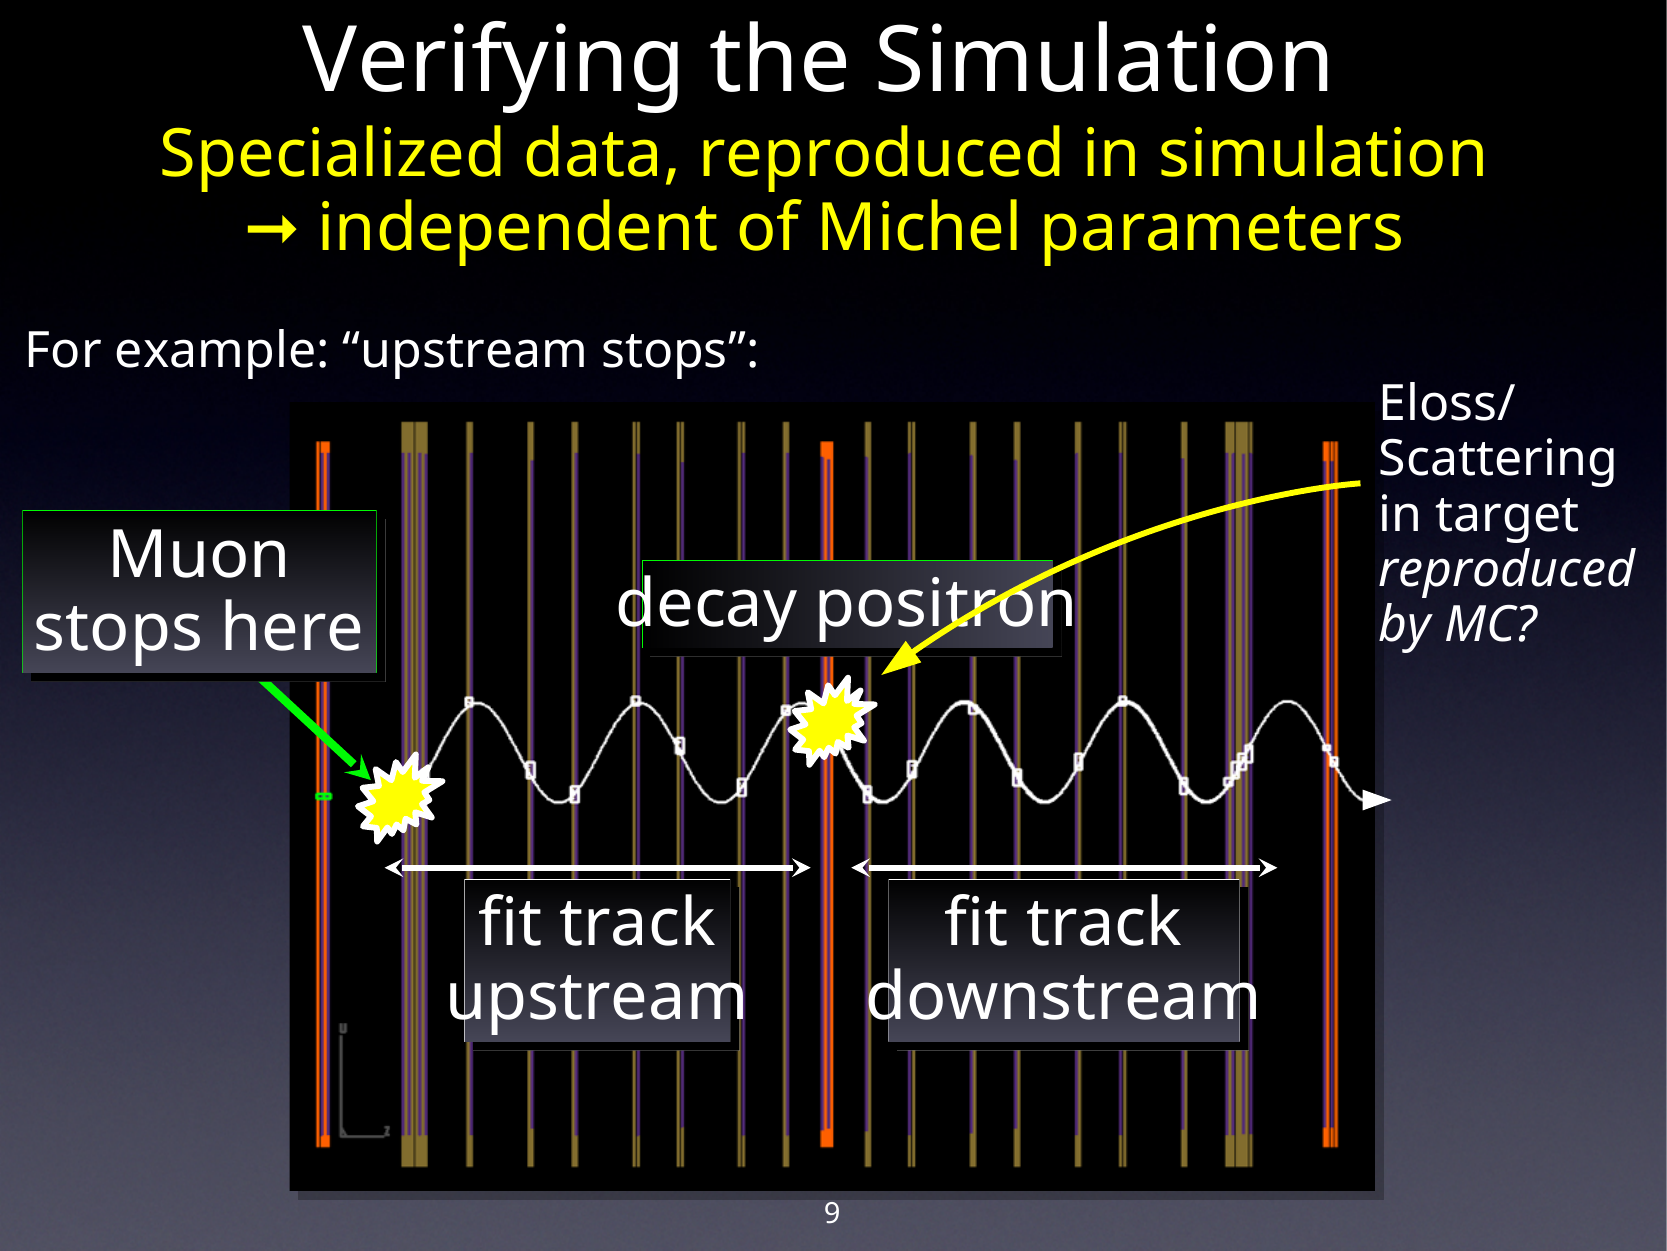

# Verifying the Simulation
Specialized data, reproduced in simulation
➞ independent of Michel parameters
For example: “upstream stops”:
Eloss/
Scattering
in target
reproduced
by MC?
Muon stops here
decay positron
fit track
upstream
fit track
downstream